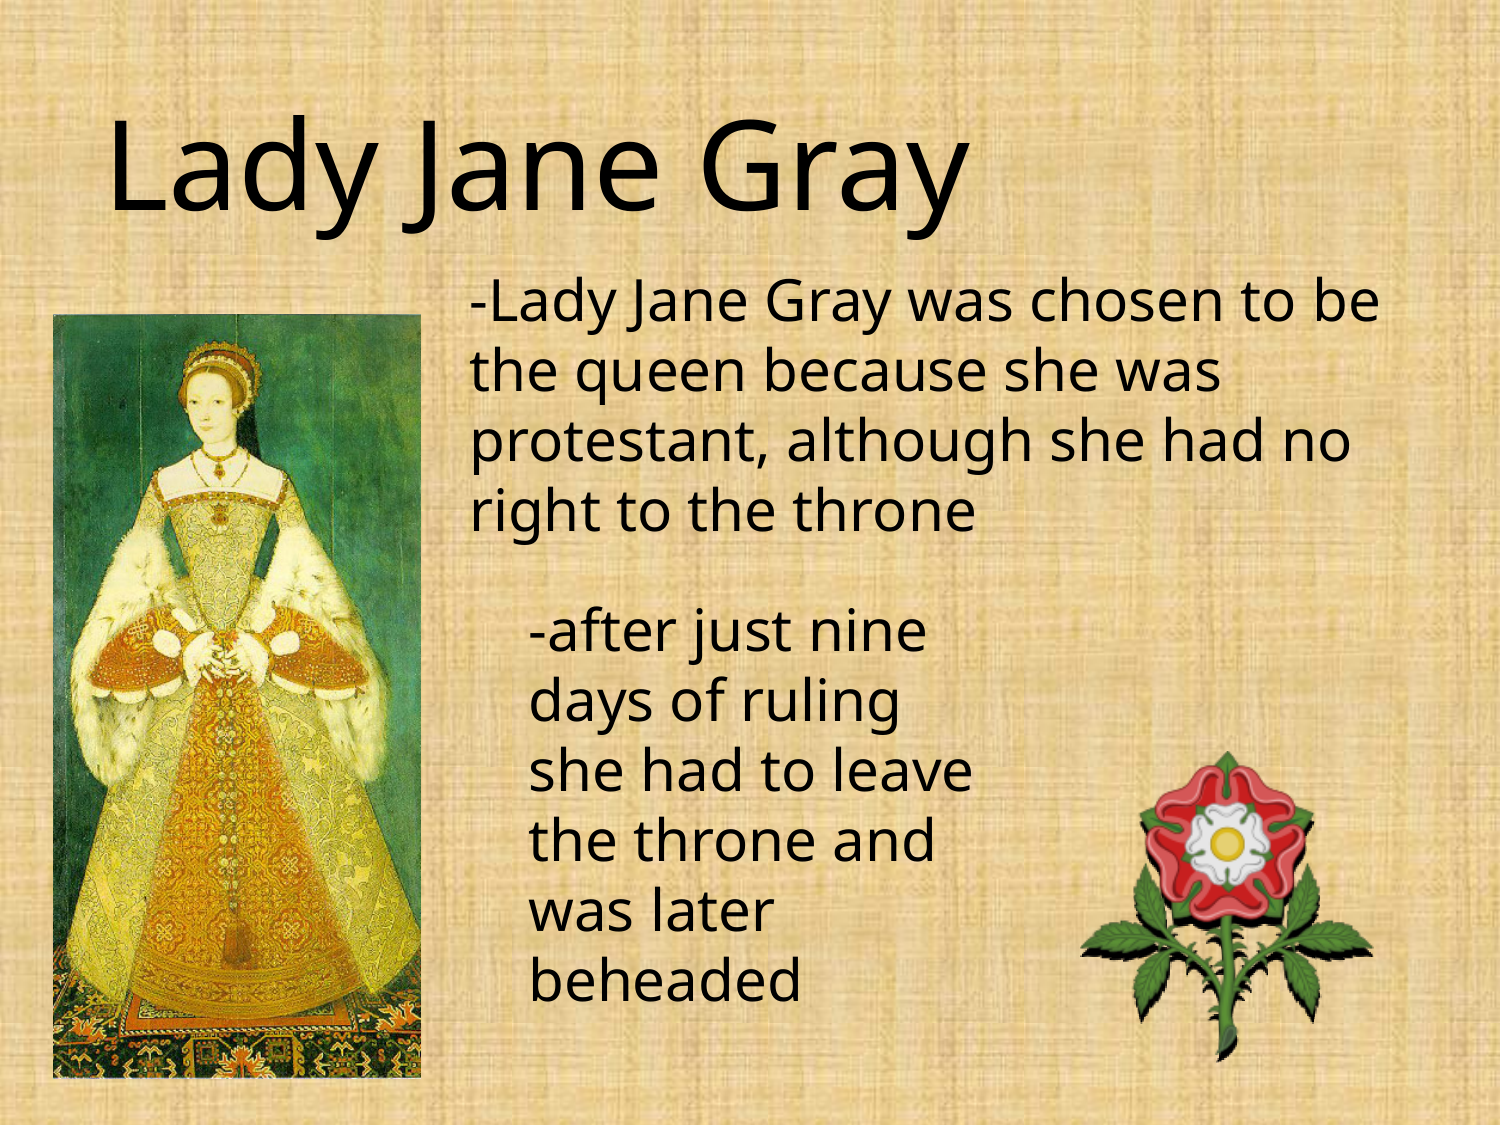

Lady Jane Gray
-Lady Jane Gray was chosen to be the queen because she was protestant, although she had no right to the throne
-after just nine days of ruling she had to leave the throne and was later beheaded